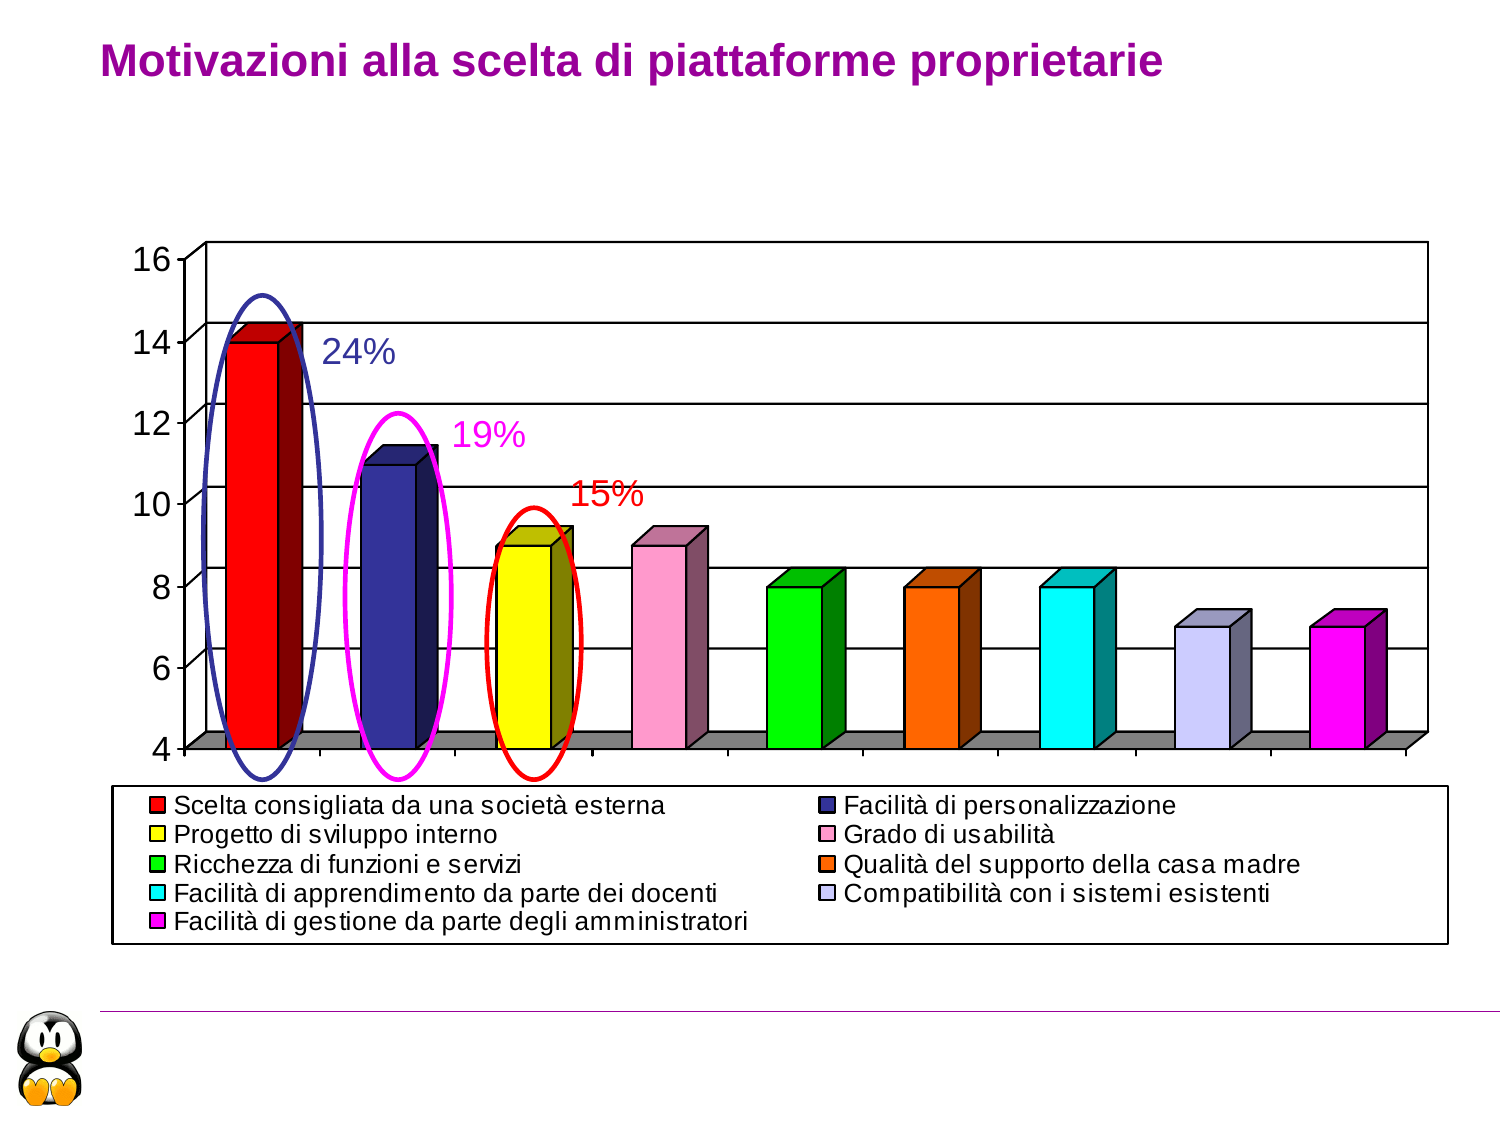

# Motivazioni alla scelta di piattaforme proprietarie
24%
19%
15%